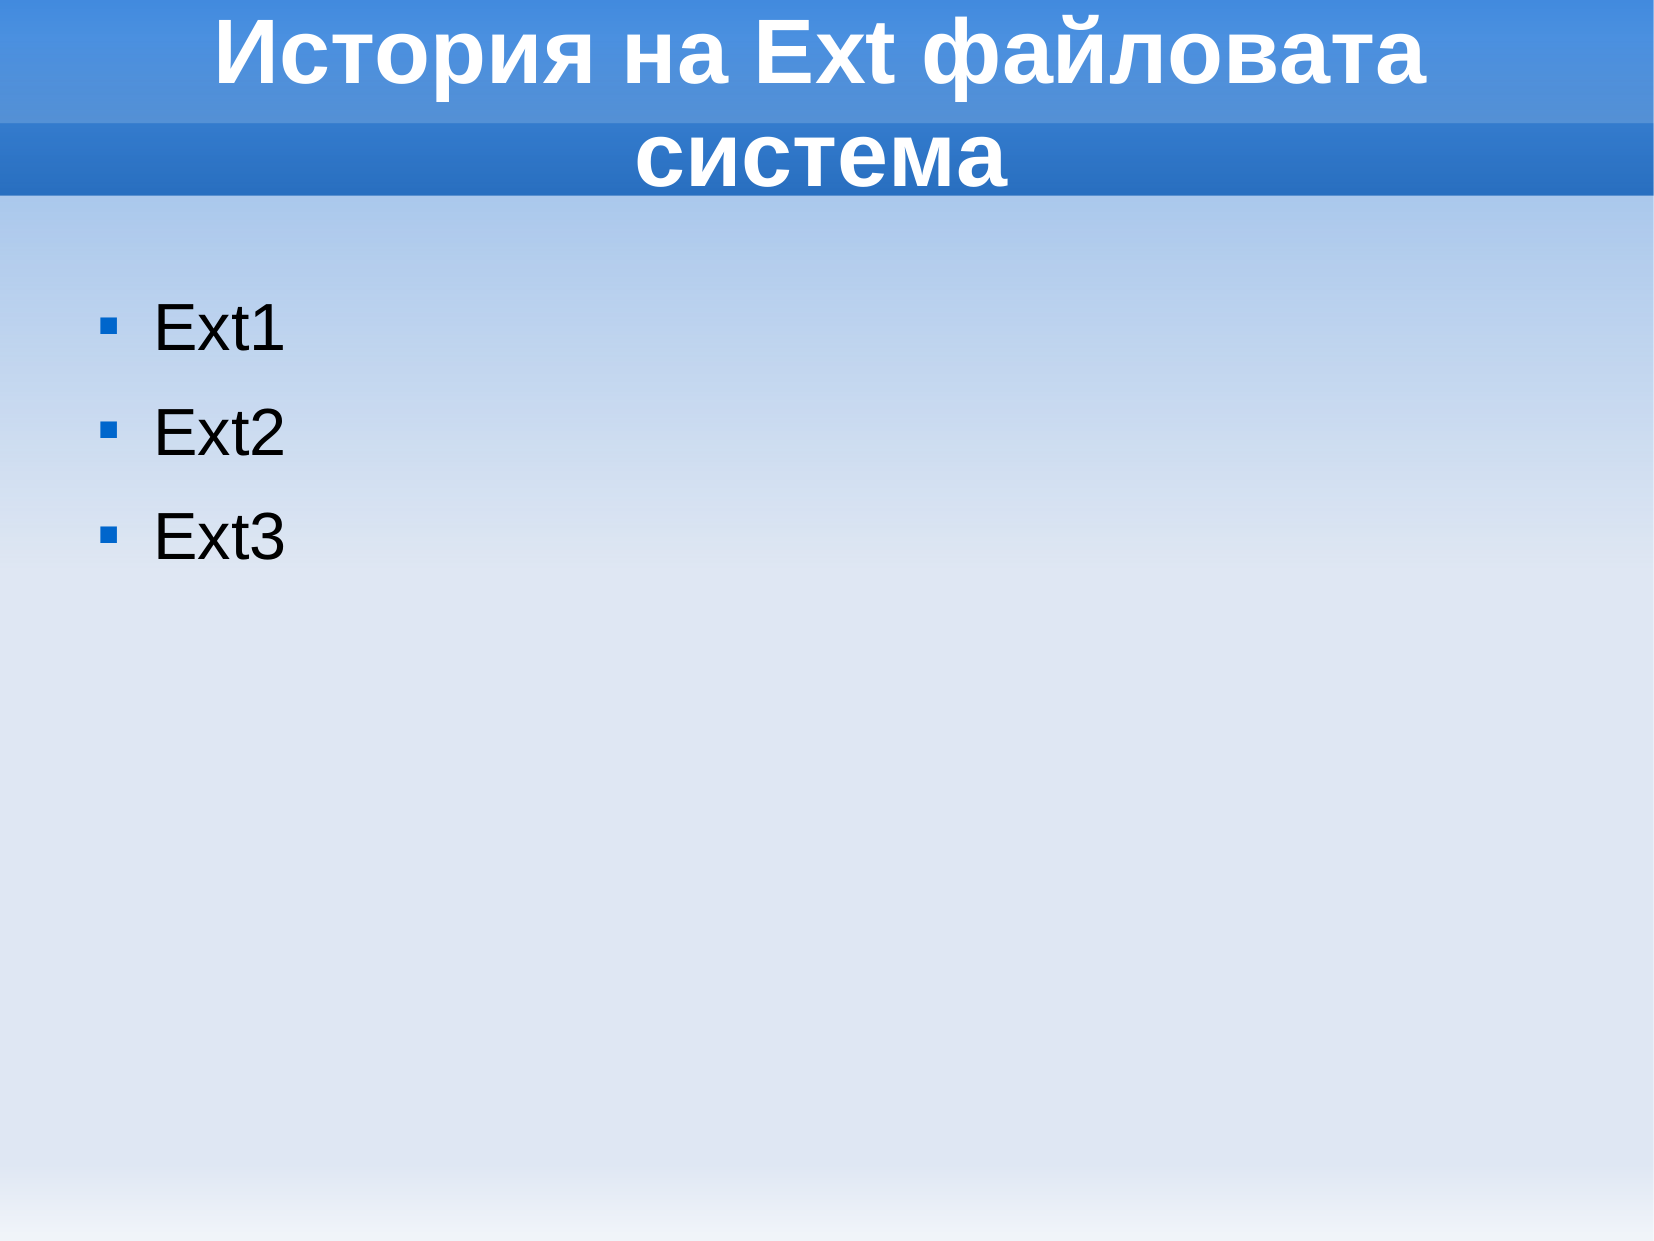

# История на Ext файловата система
Ext1
Ext2
Ext3